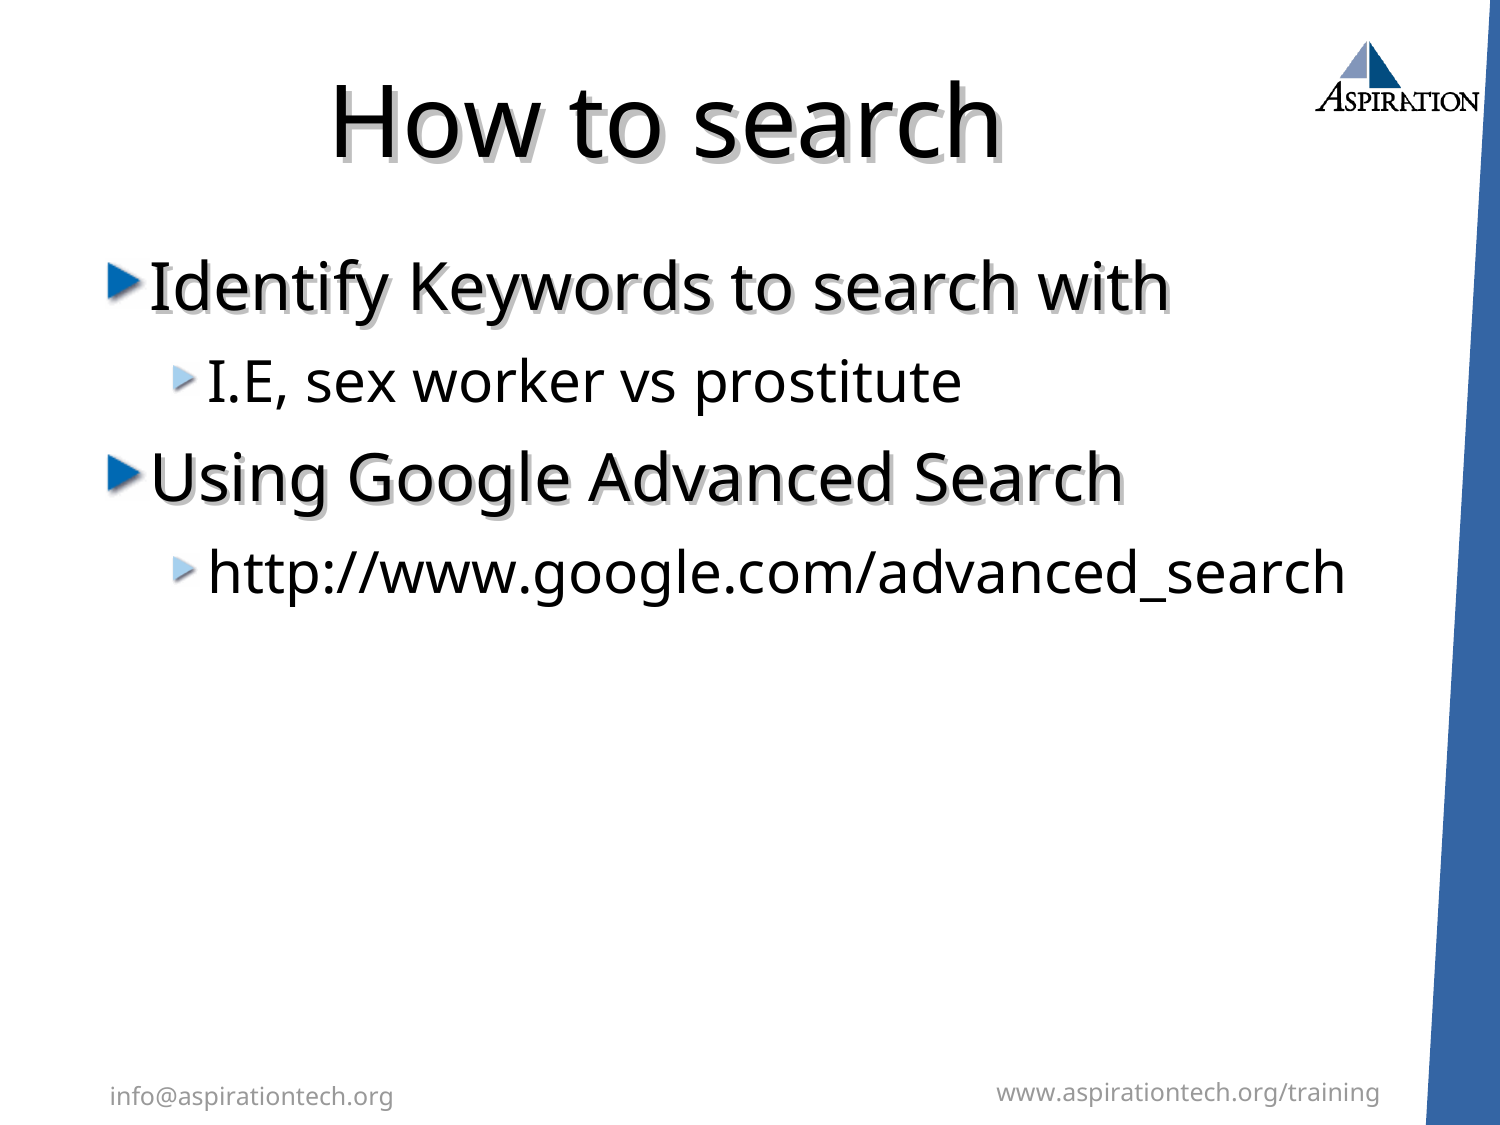

# How to search
Identify Keywords to search with
I.E, sex worker vs prostitute
Using Google Advanced Search
http://www.google.com/advanced_search